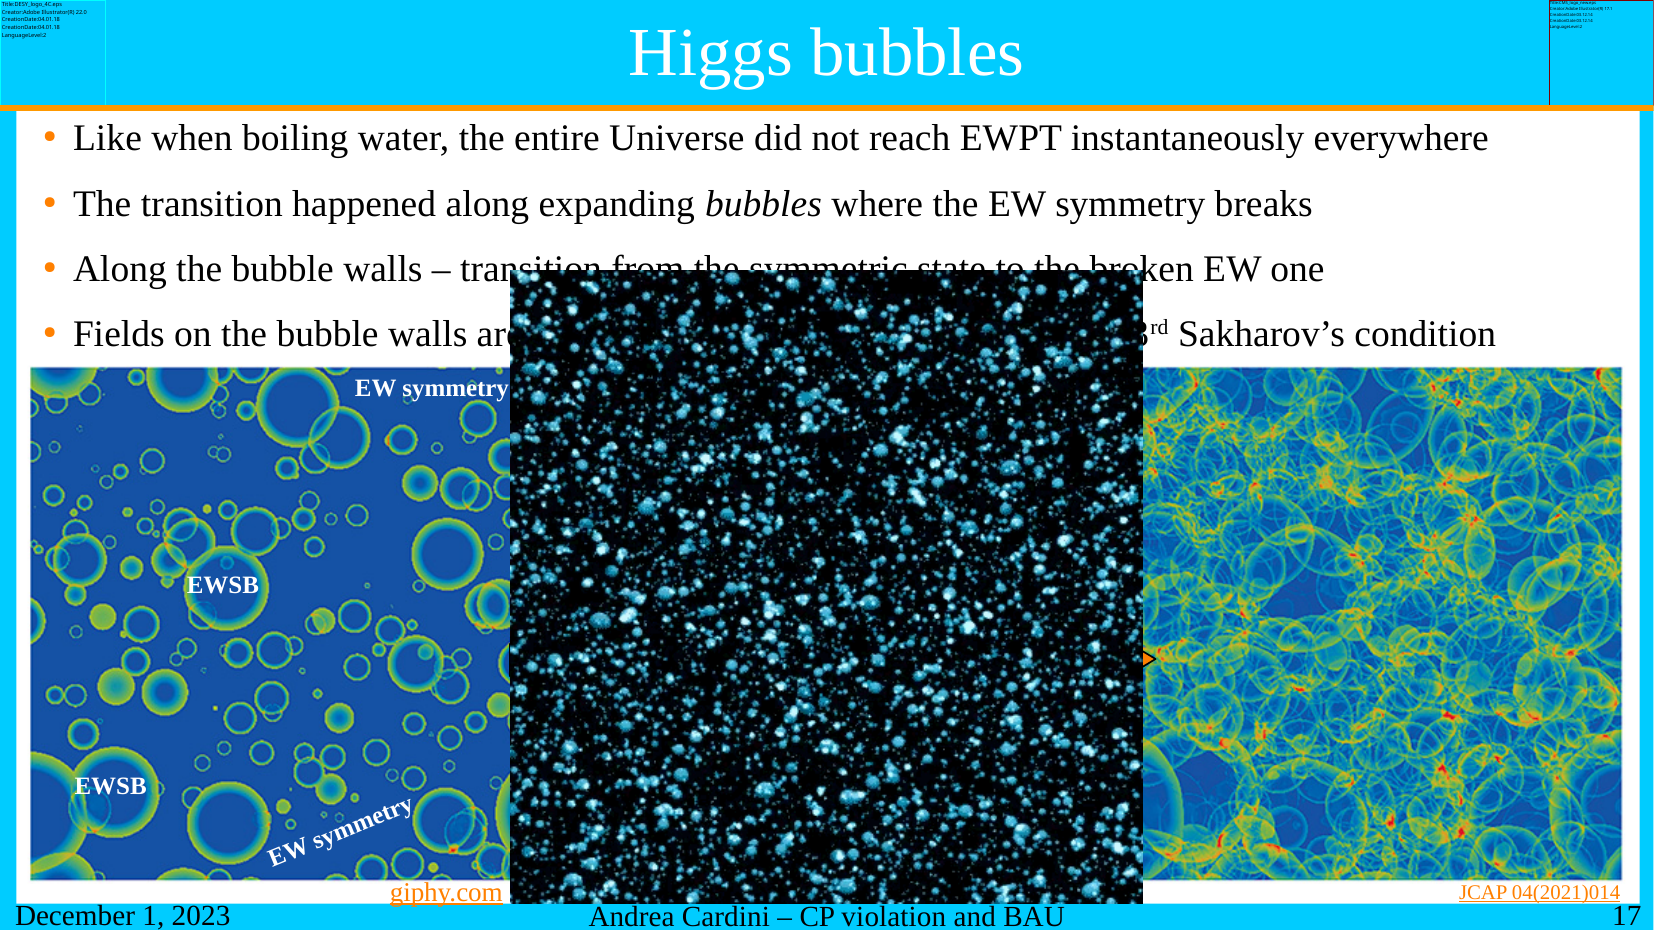

Higgs bubbles
# Like when boiling water, the entire Universe did not reach EWPT instantaneously everywhere
The transition happened along expanding bubbles where the EW symmetry breaks
Along the bubble walls – transition from the symmetric state to the broken EW one
Fields on the bubble walls are highly out of equilibrium → satisfy the 3rd Sakharov’s condition
EW symmetry
EWSB
 time
 time
EWSB
EW symmetry
giphy.com
JCAP 04(2021)014
17